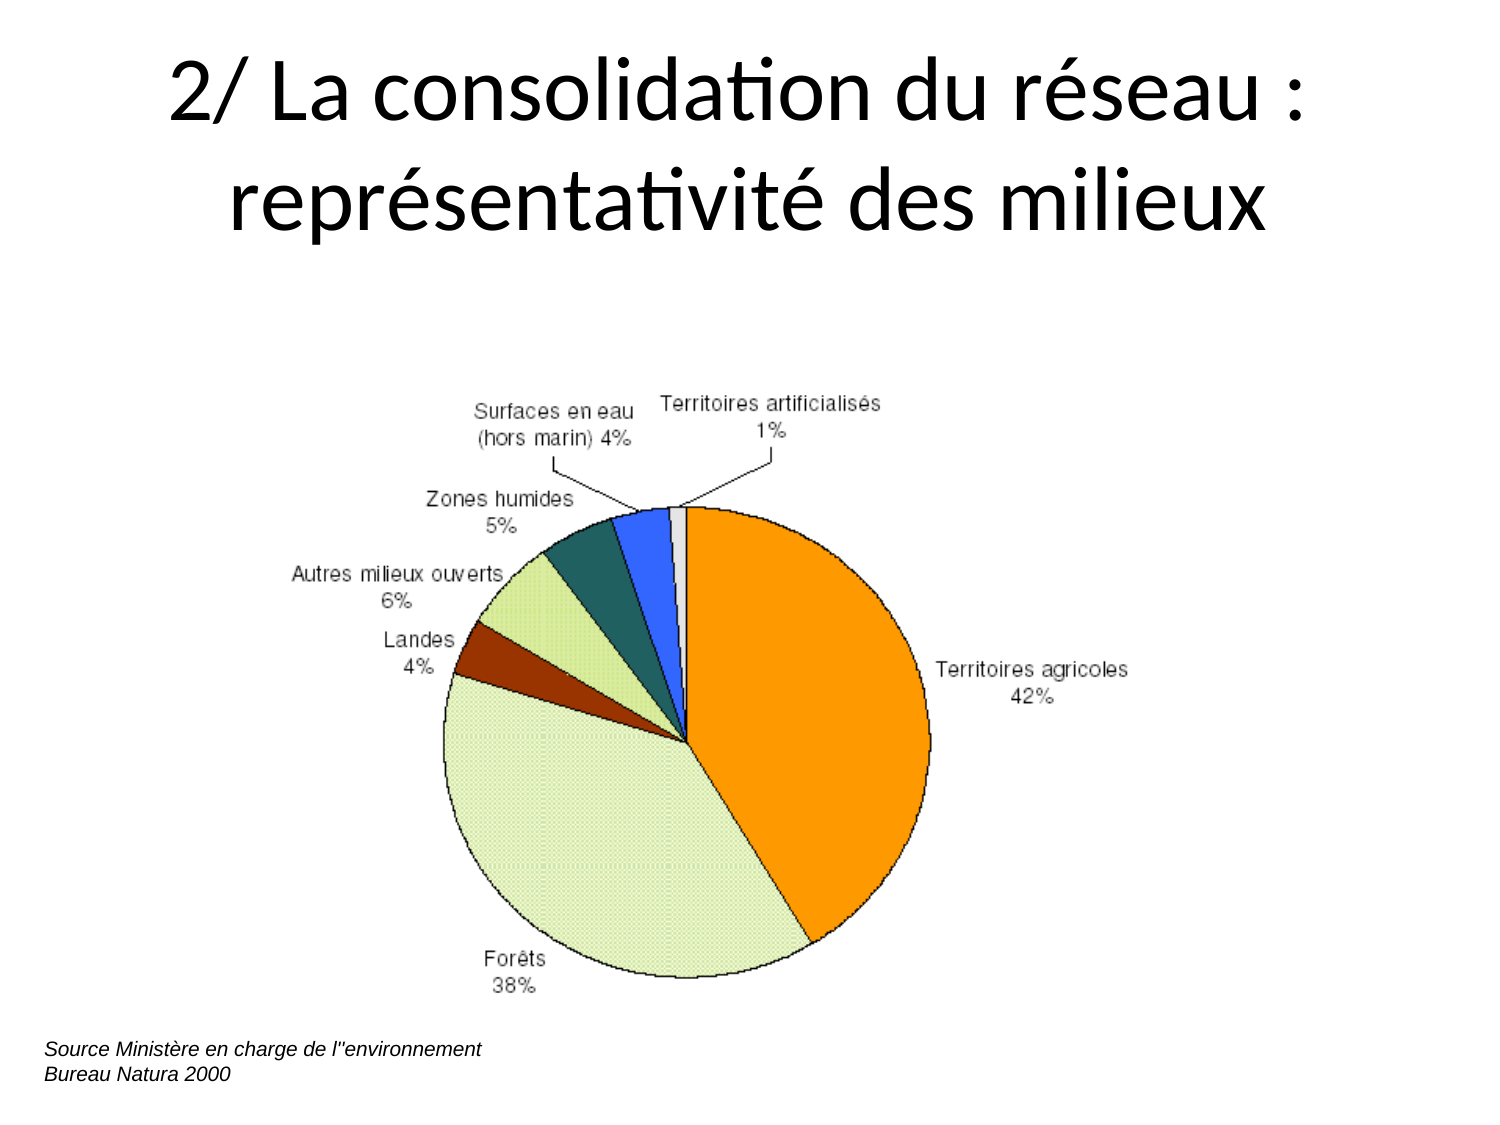

# 2/ La consolidation du réseau : représentativité des milieux
Source Ministère en charge de l''environnement
Bureau Natura 2000